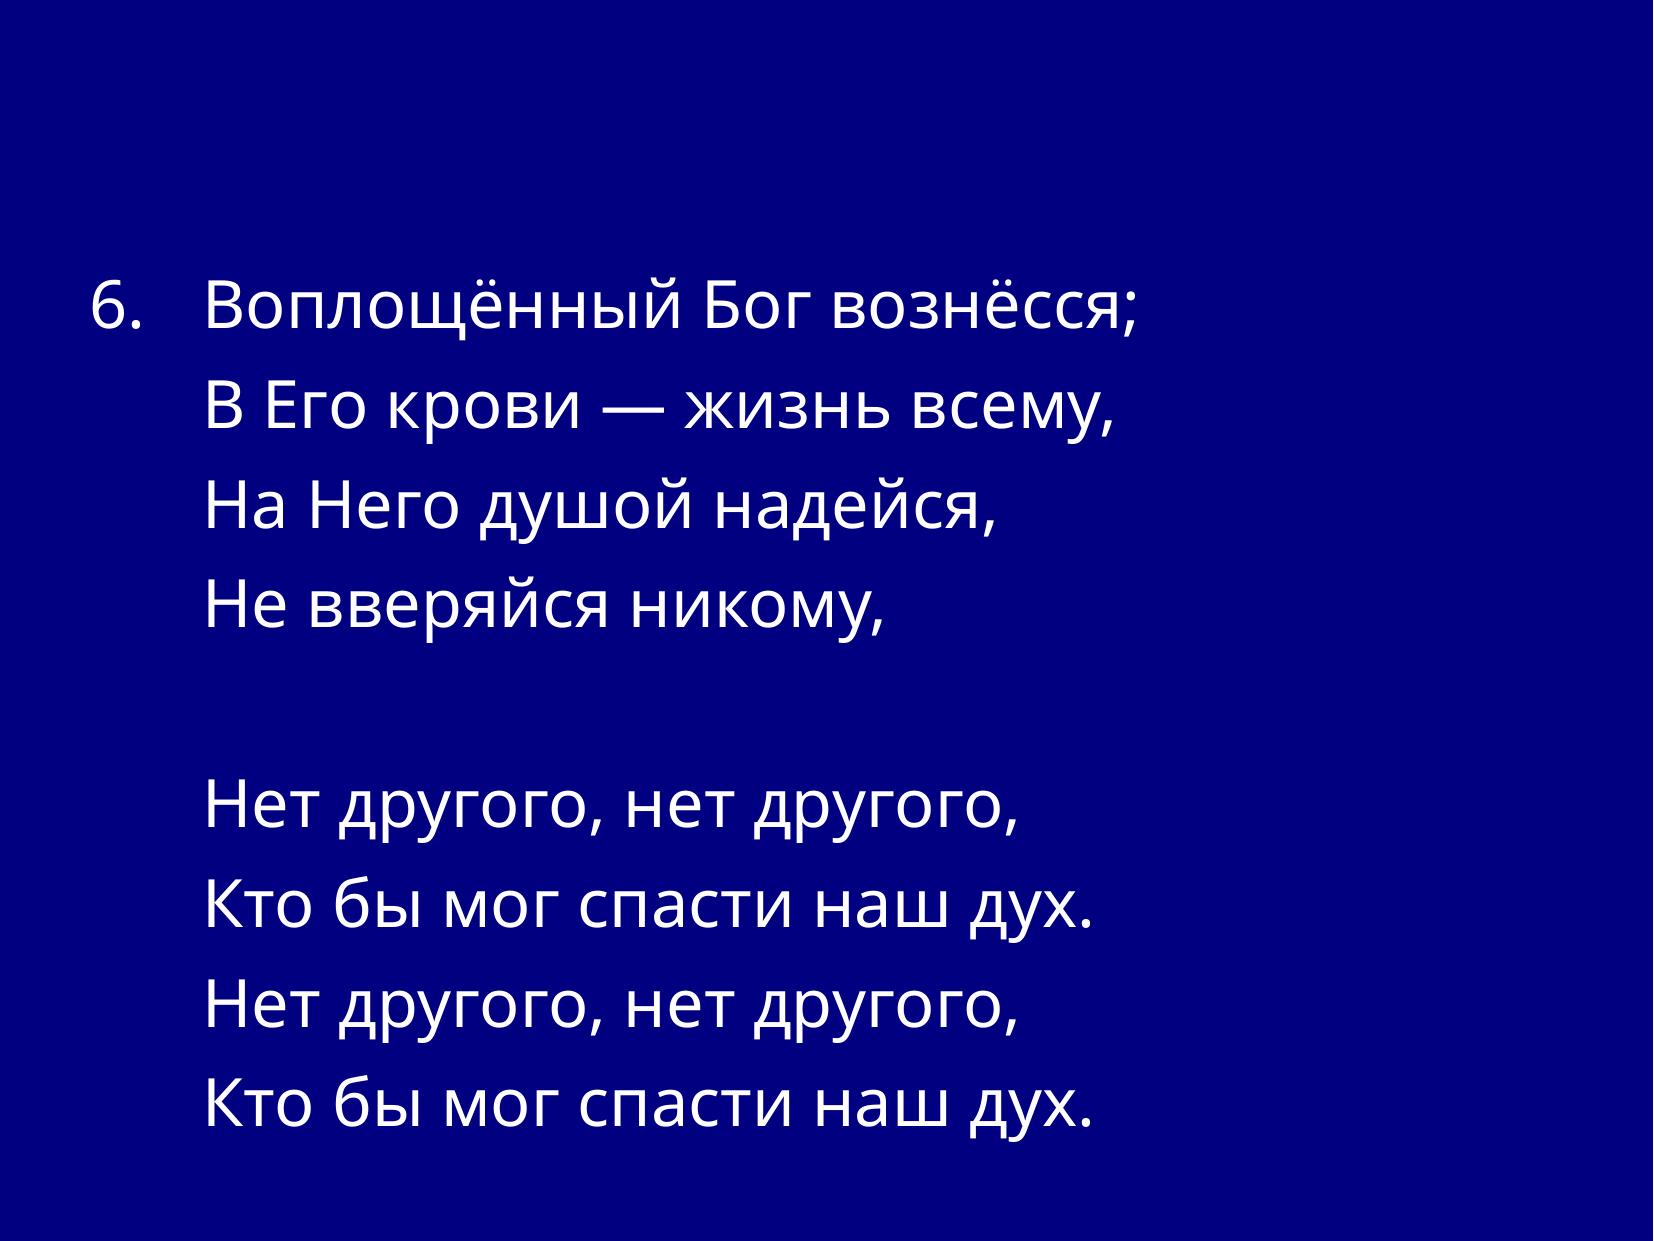

6.	Воплощённый Бог вознёсся;
	В Его крови — жизнь всему,
	На Него душой надейся,
	Не вверяйся никому,
	Нет другого, нет другого,
	Кто бы мог спасти наш дух.
	Нет другого, нет другого,
	Кто бы мог спасти наш дух.